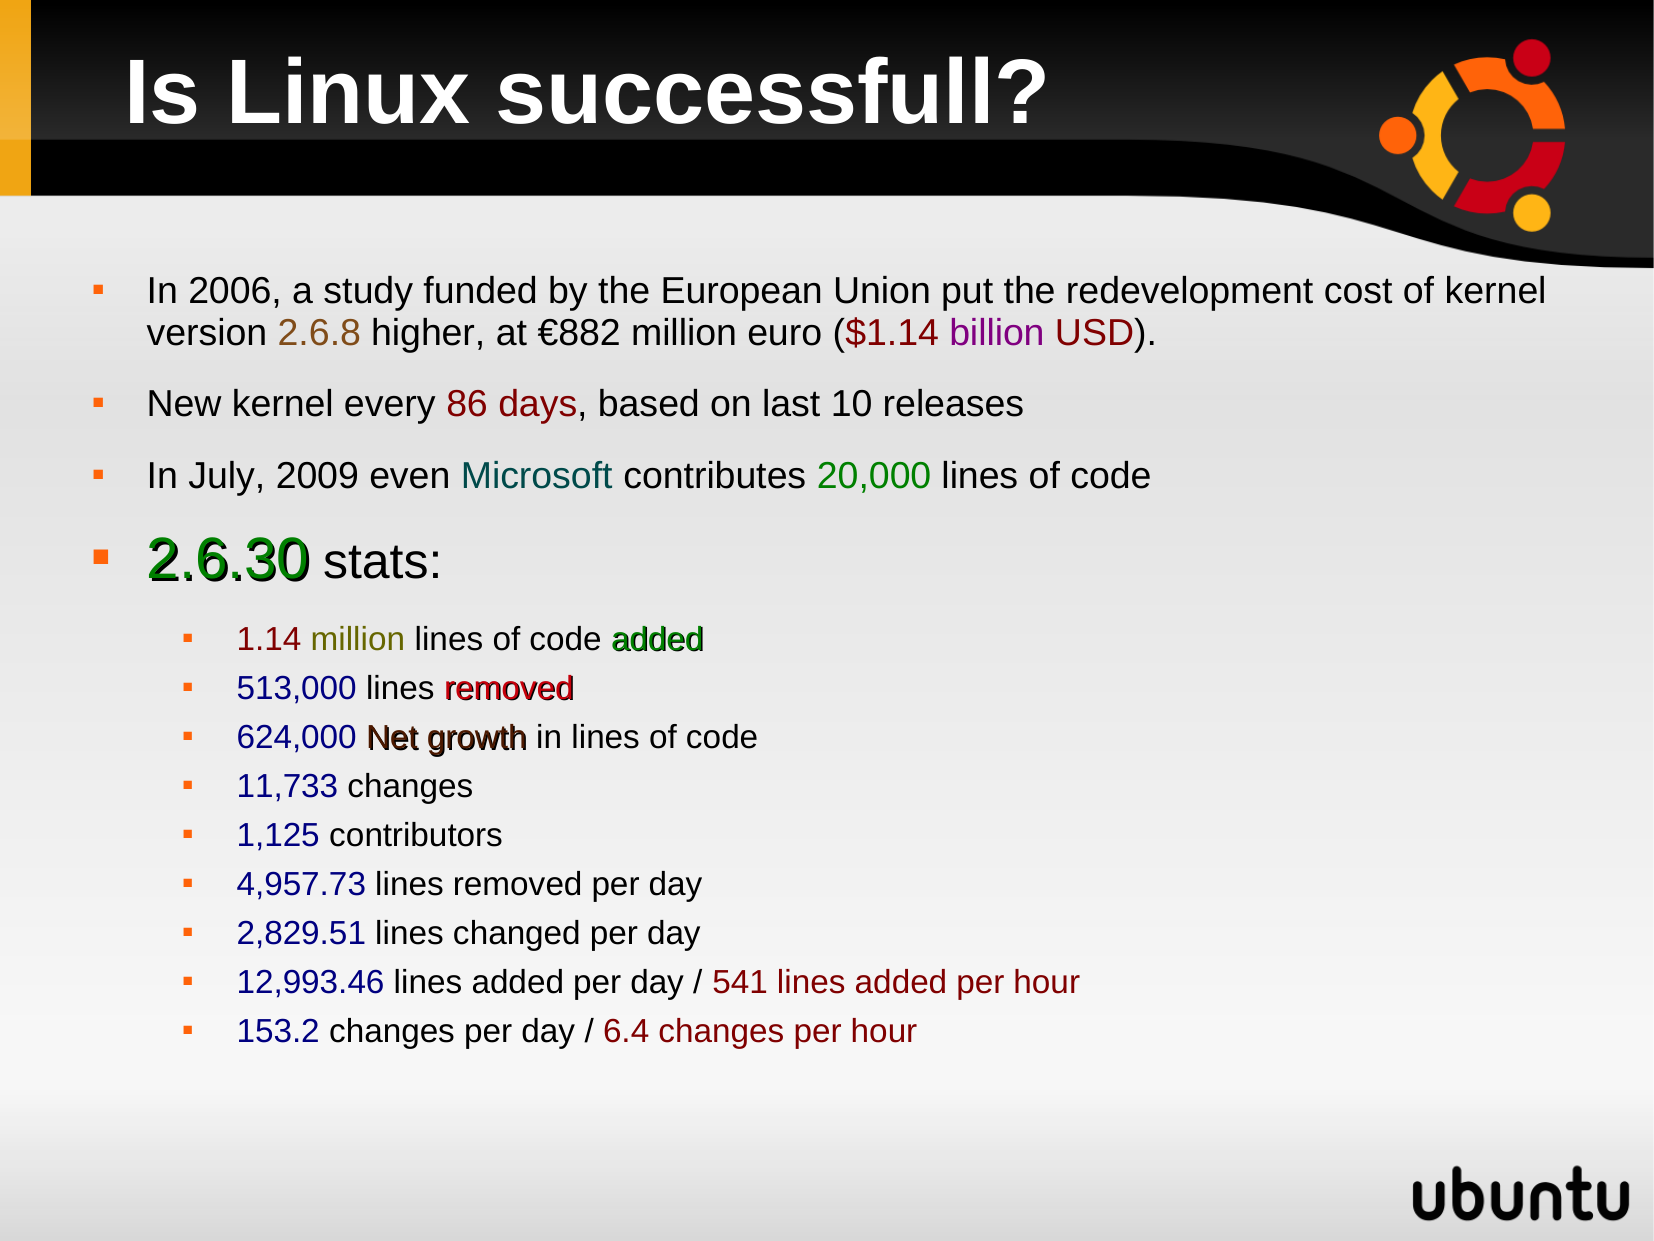

# Is Linux successfull?
In 2006, a study funded by the European Union put the redevelopment cost of kernel version 2.6.8 higher, at €882 million euro ($1.14 billion USD).
New kernel every 86 days, based on last 10 releases
In July, 2009 even Microsoft contributes 20,000 lines of code
2.6.30 stats:
1.14 million lines of code added
513,000 lines removed
624,000 Net growth in lines of code
11,733 changes
1,125 contributors
4,957.73 lines removed per day
2,829.51 lines changed per day
12,993.46 lines added per day / 541 lines added per hour
153.2 changes per day / 6.4 changes per hour